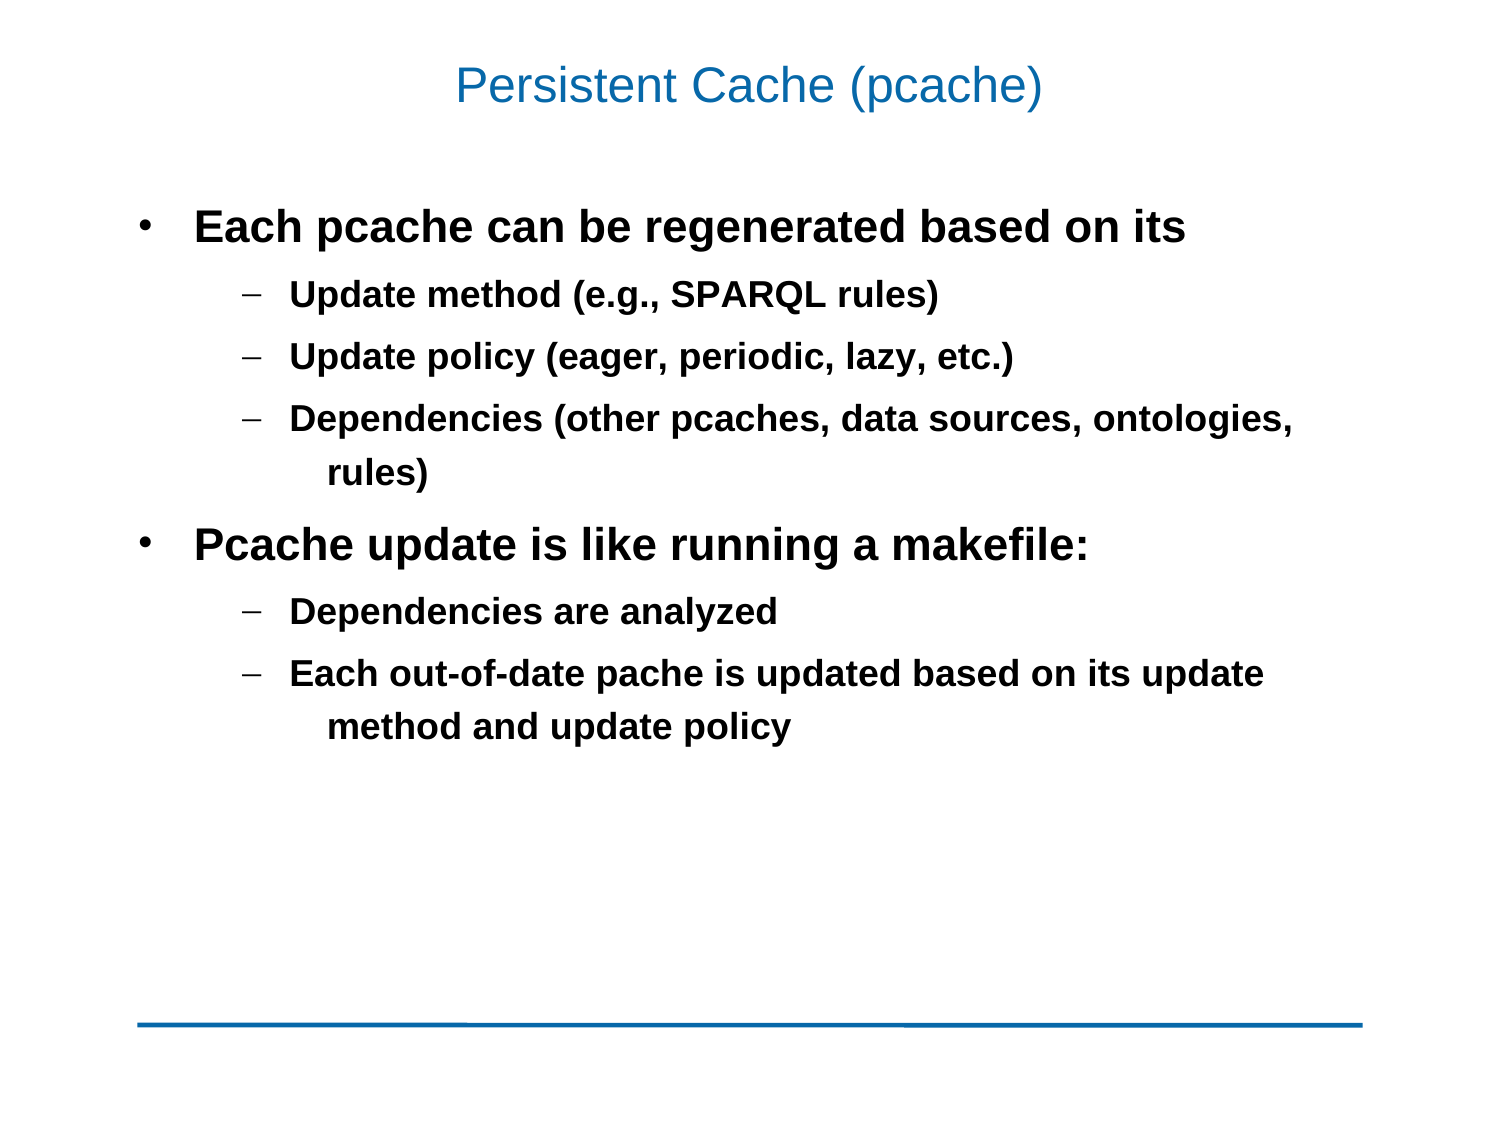

# Persistent Cache (pcache)
Each pcache can be regenerated based on its
Update method (e.g., SPARQL rules)
Update policy (eager, periodic, lazy, etc.)
Dependencies (other pcaches, data sources, ontologies, rules)
Pcache update is like running a makefile:
Dependencies are analyzed
Each out-of-date pache is updated based on its update method and update policy